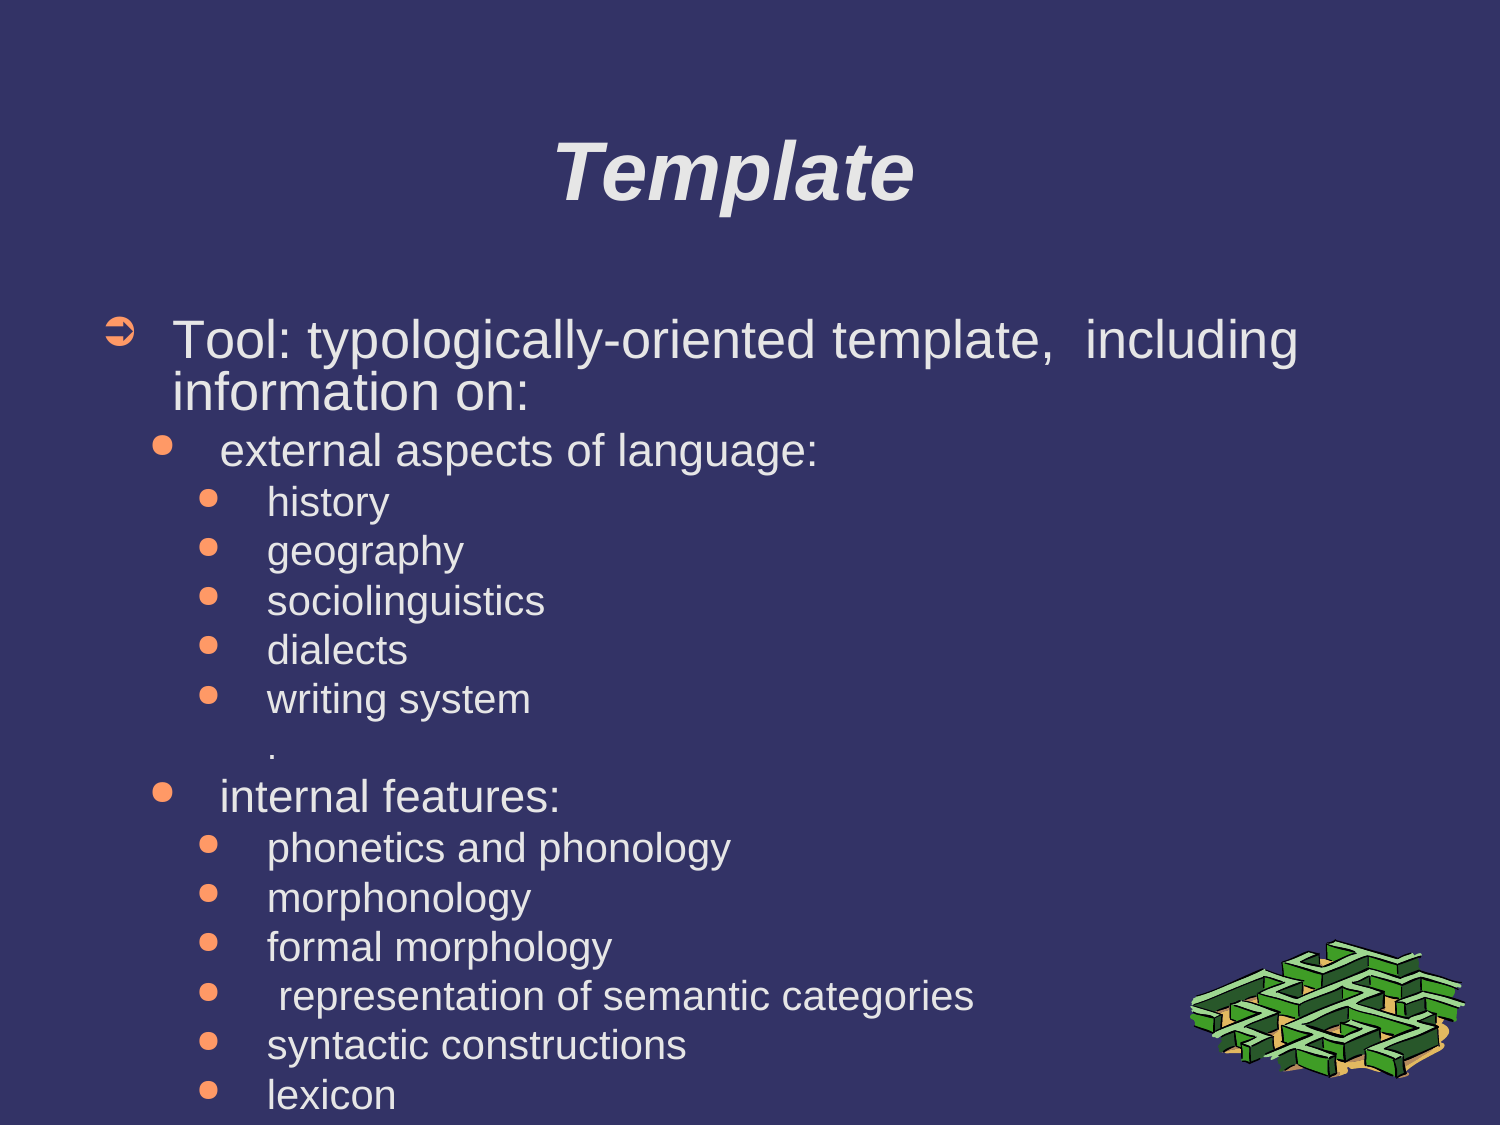

# Template
Tool: typologically-oriented template, including information on:
external aspects of language:
history
geography
sociolinguistics
dialects
writing system
.
internal features:
phonetics and phonology
morphonology
formal morphology
 representation of semantic categories
syntactic constructions
lexicon